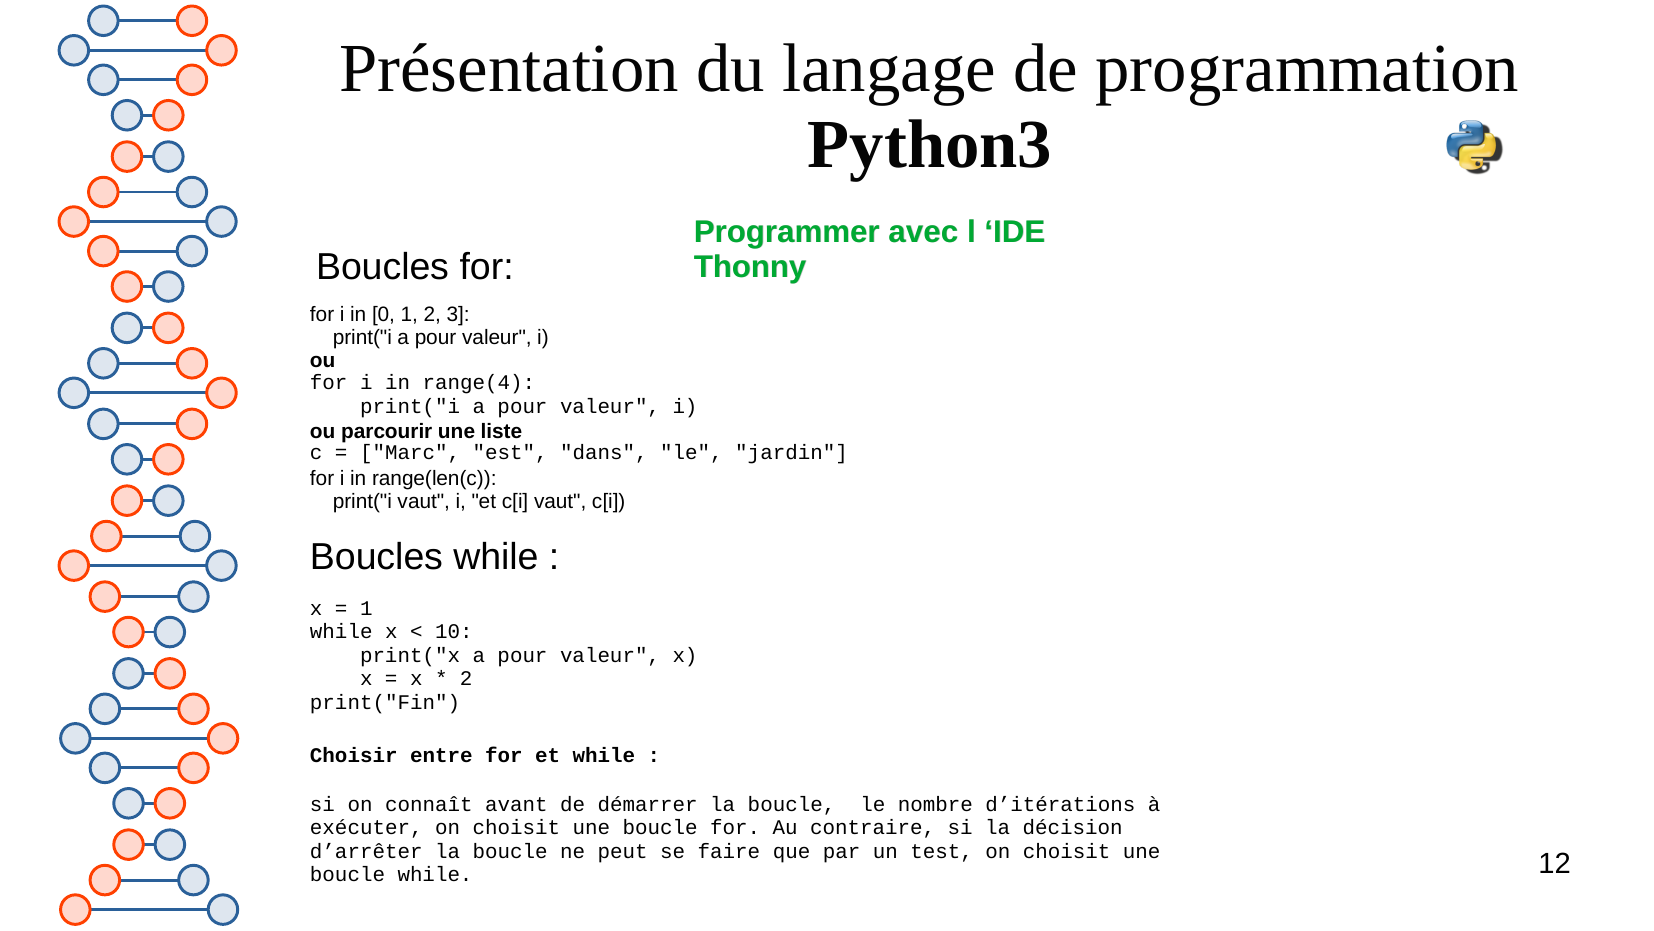

# Présentation du langage de programmation Python3
Programmer avec l ‘IDE Thonny
Boucles for:
for i in [0, 1, 2, 3]:
 print("i a pour valeur", i)
ou
for i in range(4):
 print("i a pour valeur", i)
ou parcourir une liste
c = ["Marc", "est", "dans", "le", "jardin"]
for i in range(len(c)):
 print("i vaut", i, "et c[i] vaut", c[i])
Boucles while :
x = 1
while x < 10:
 print("x a pour valeur", x)
 x = x * 2
print("Fin")
Choisir entre for et while :
si on connaît avant de démarrer la boucle, le nombre d’itérations à exécuter, on choisit une boucle for. Au contraire, si la décision d’arrêter la boucle ne peut se faire que par un test, on choisit une boucle while.
12